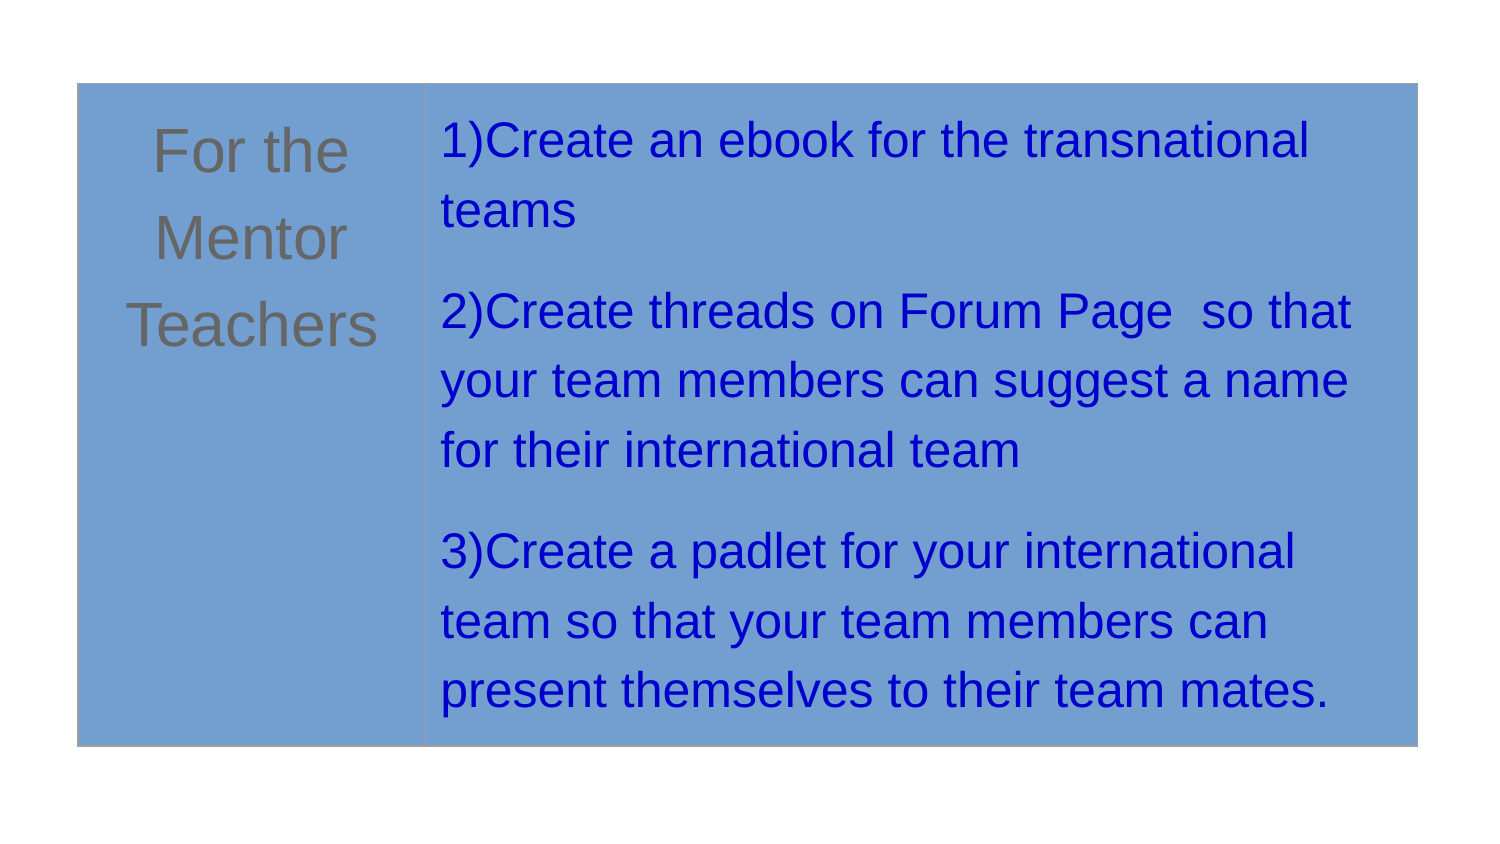

| For the Mentor Teachers | 1)Create an ebook for the transnational teams 2)Create threads on Forum Page so that your team members can suggest a name for their international team 3)Create a padlet for your international team so that your team members can present themselves to their team mates. |
| --- | --- |